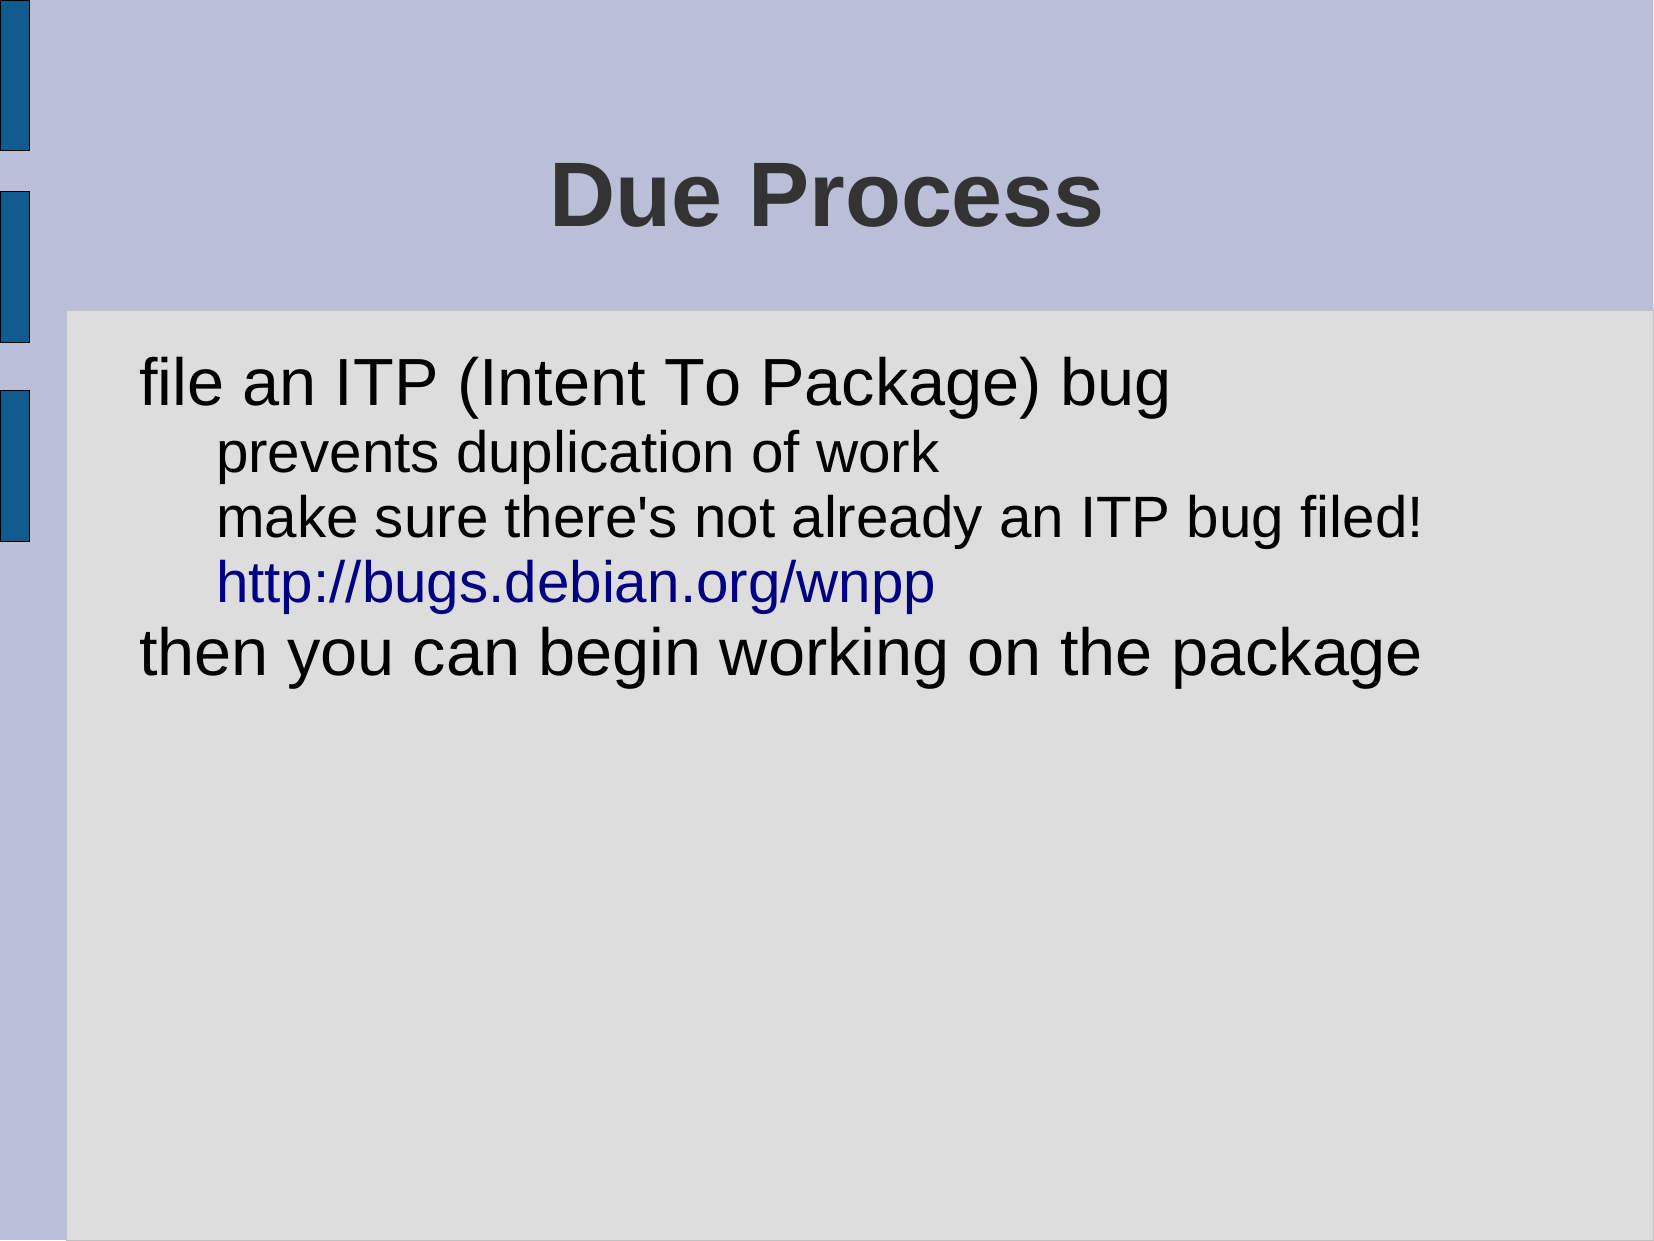

# Due Process
file an ITP (Intent To Package) bug
prevents duplication of work
make sure there's not already an ITP bug filed!
http://bugs.debian.org/wnpp
then you can begin working on the package